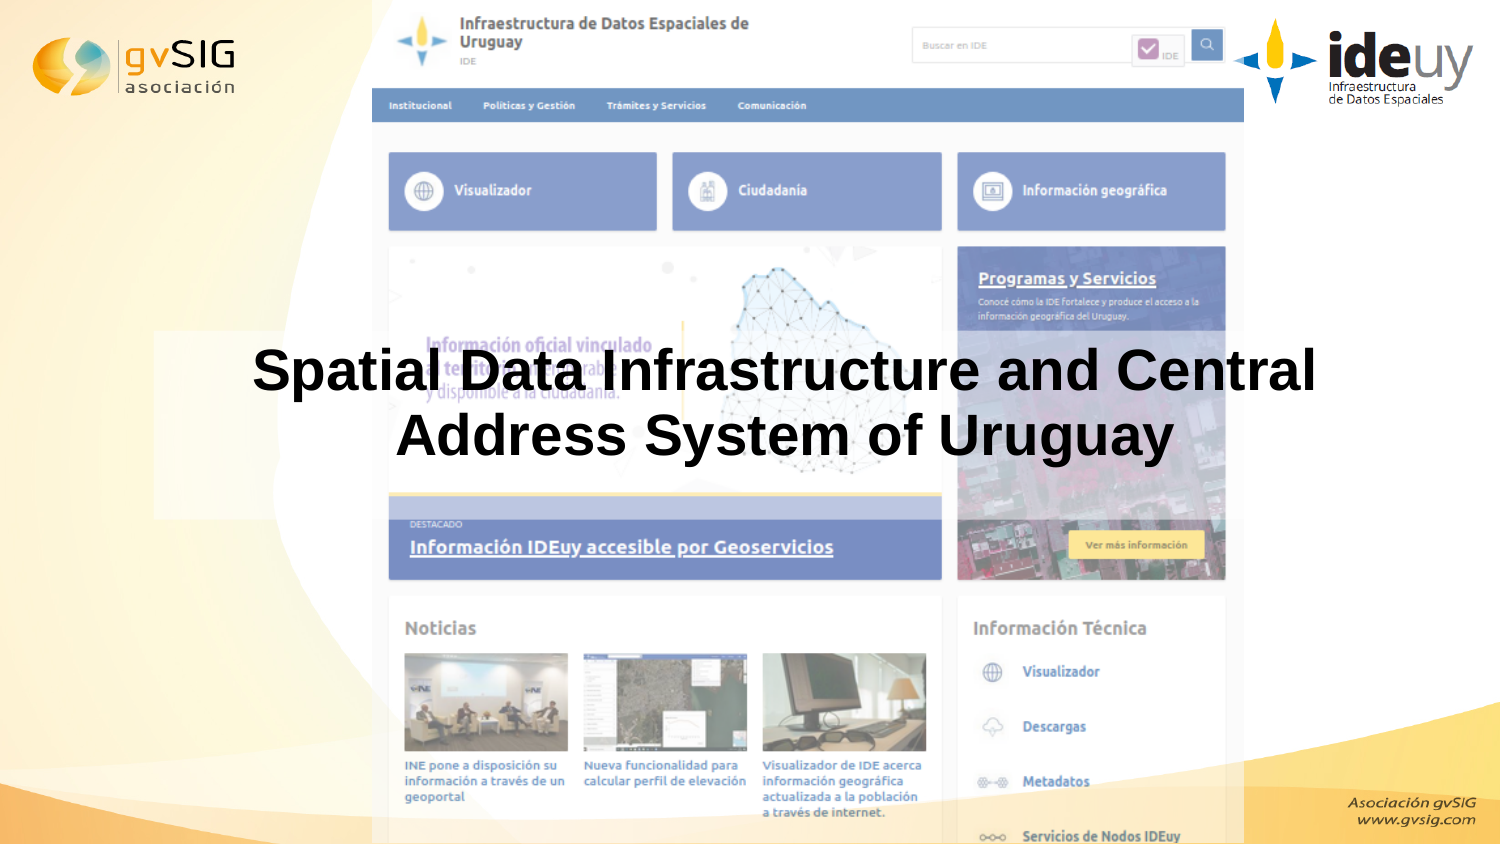

Spatial Data Infrastructure and Central Address System of Uruguay